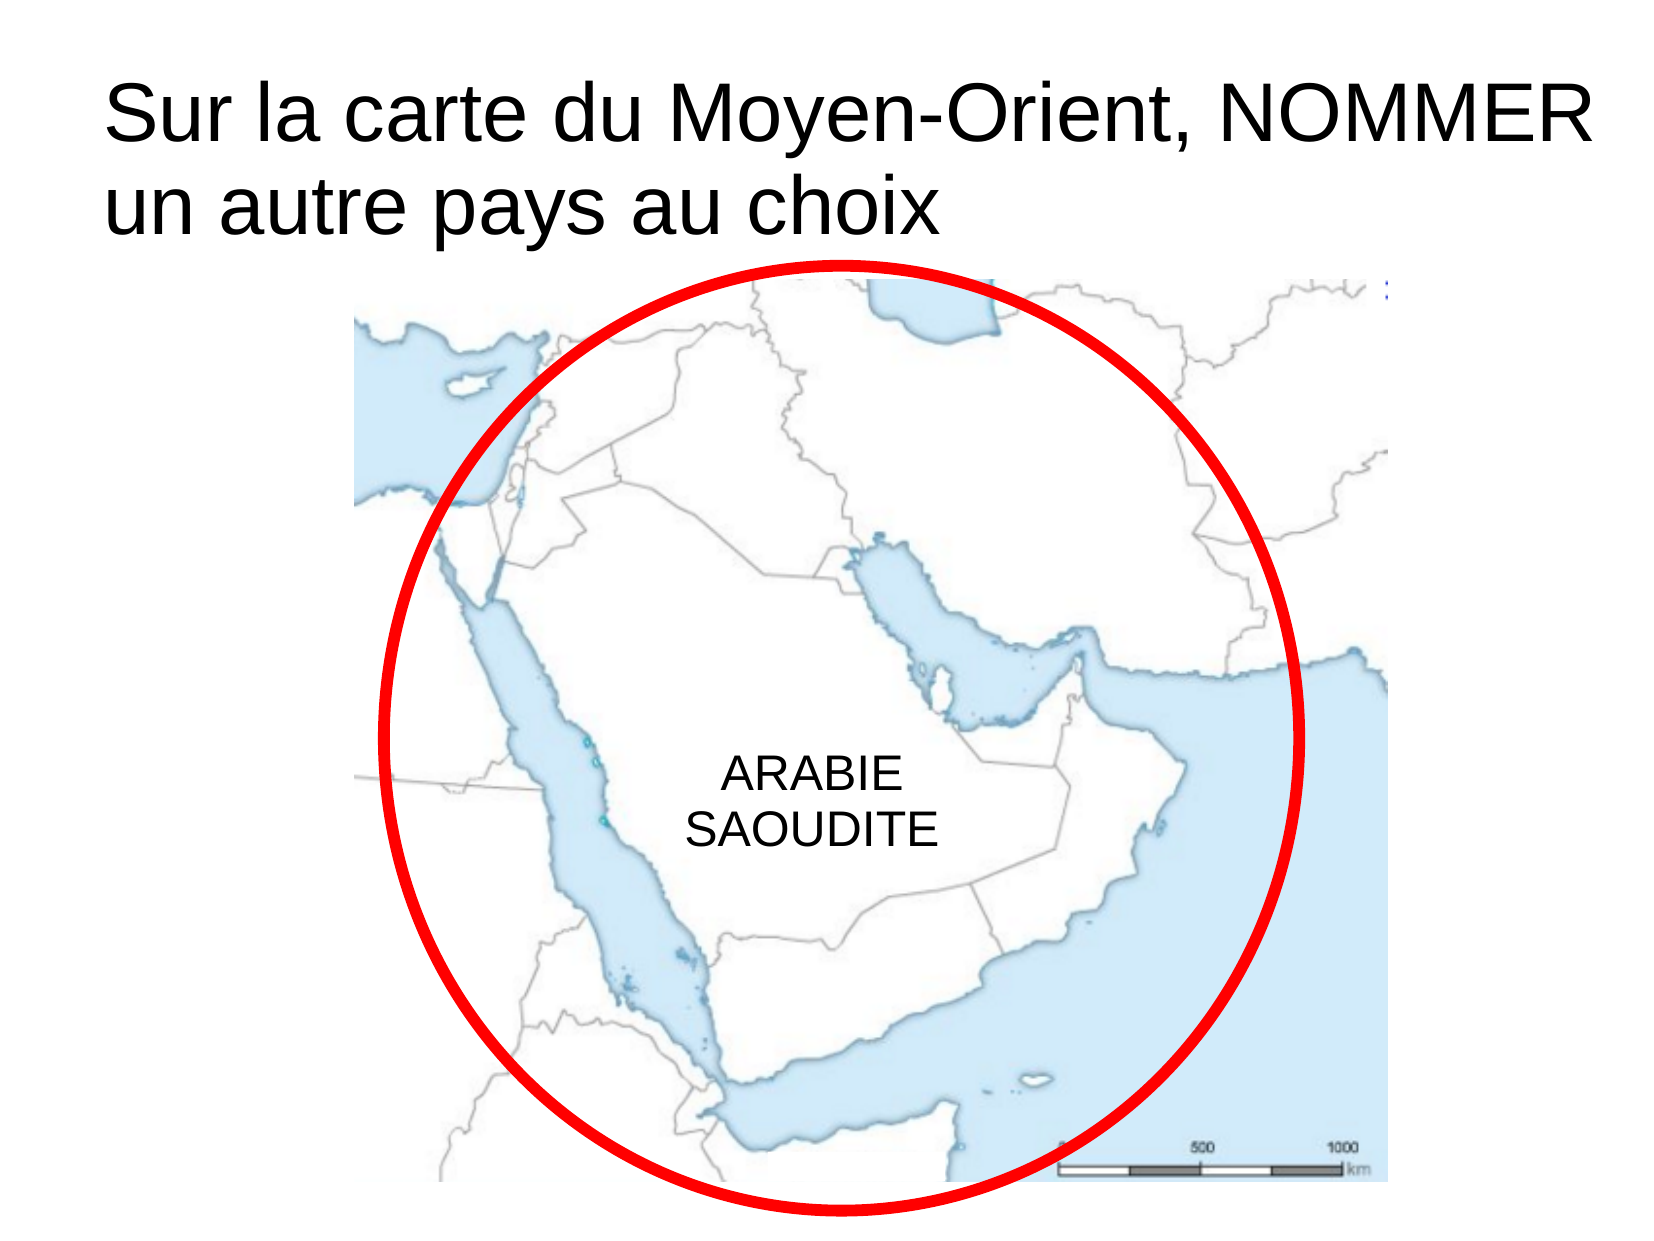

Sur la carte du Moyen-Orient, NOMMER un autre pays au choix
ARABIE
SAOUDITE